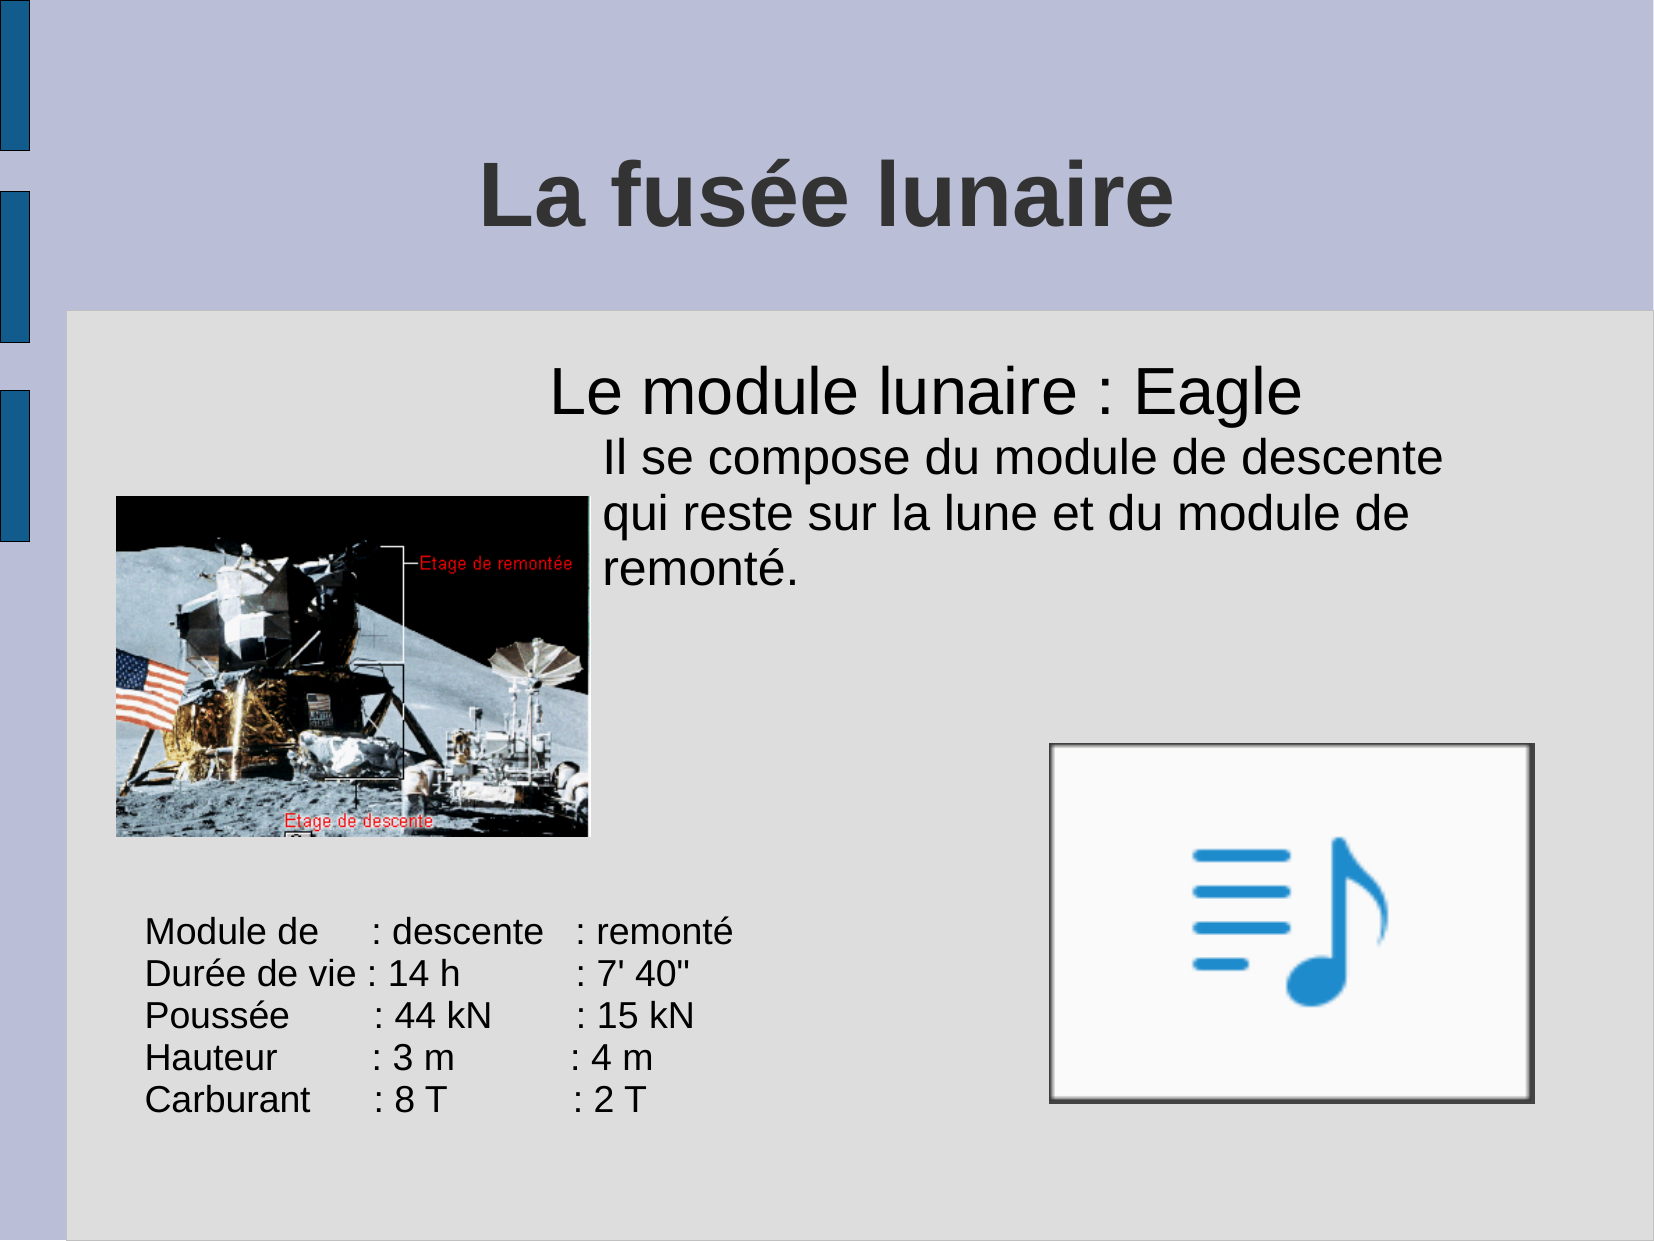

La fusée lunaire
# Le module lunaire : Eagle Il se compose du module de descente qui reste sur la lune et du module de remonté.
Module de : descente : remonté
Durée de vie : 14 h : 7' 40"
Poussée : 44 kN : 15 kN
Hauteur : 3 m : 4 m
Carburant : 8 T : 2 T